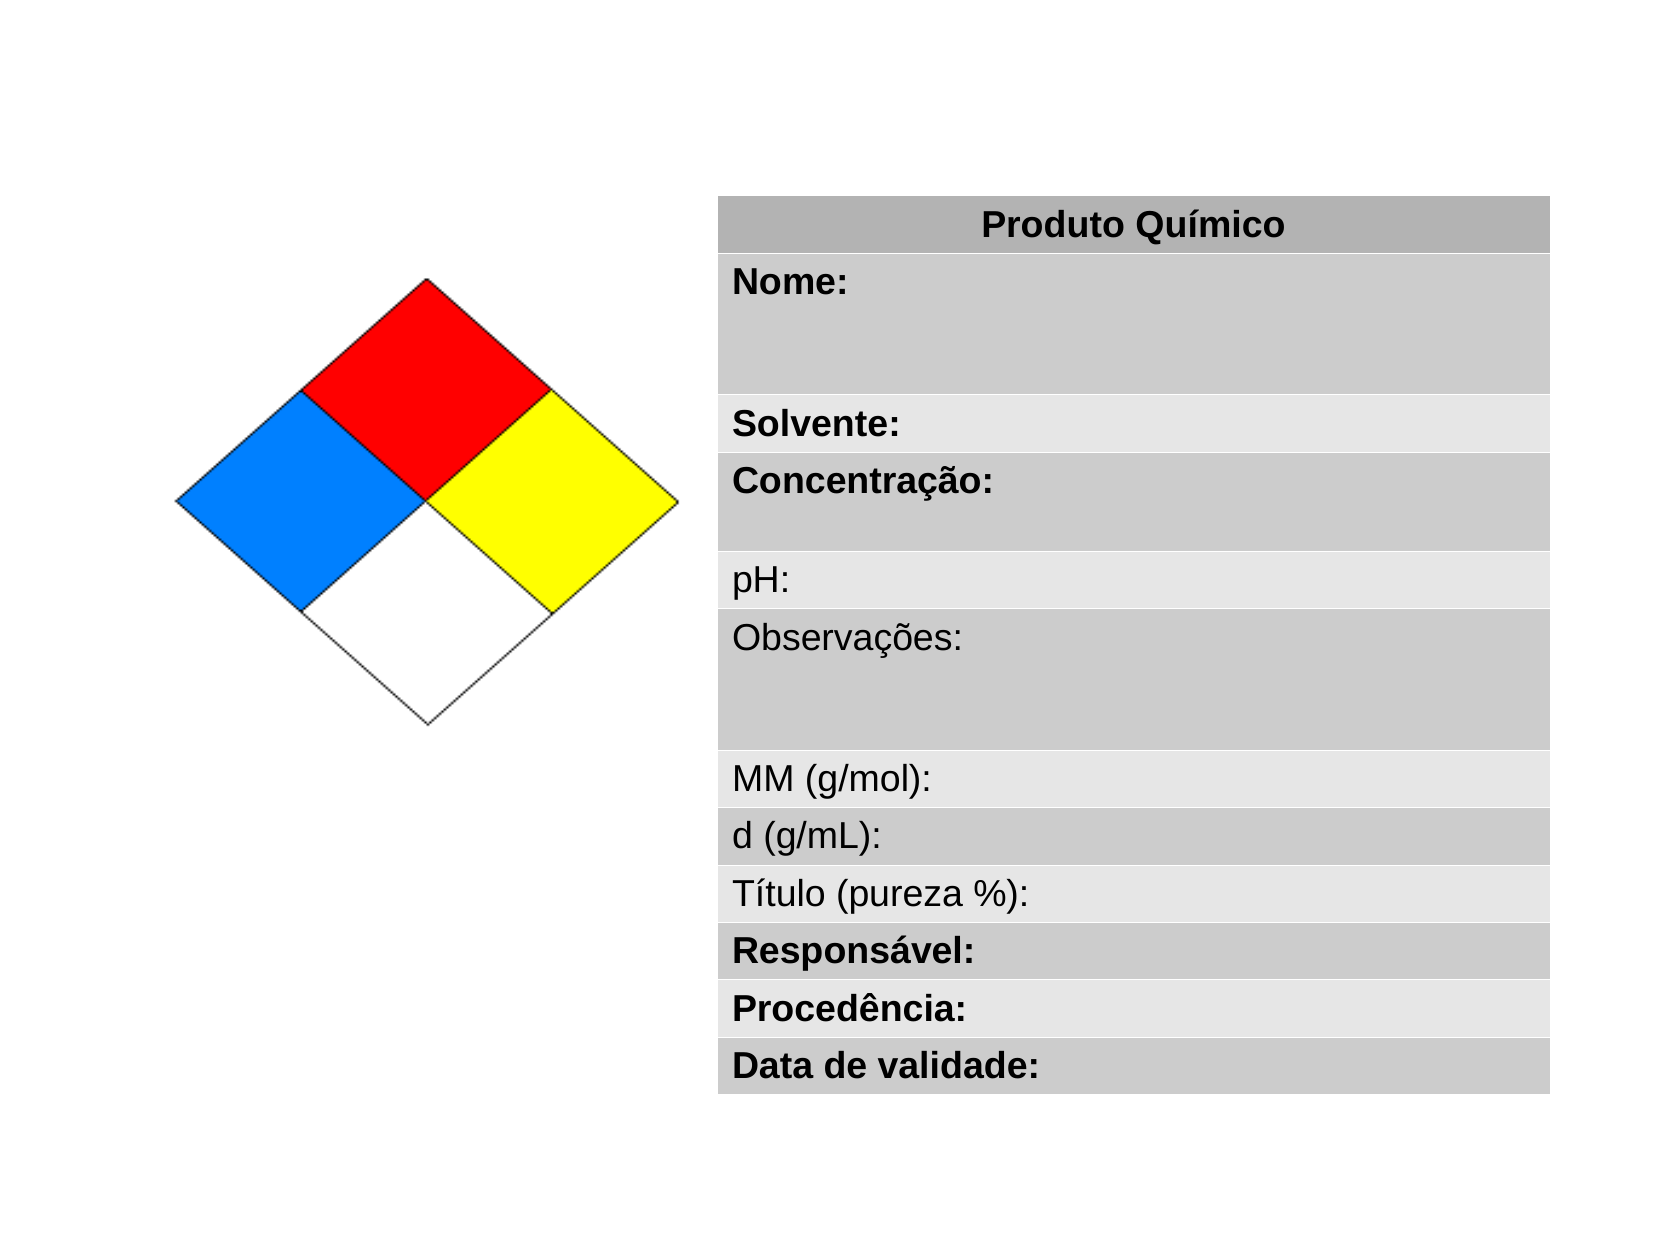

| Produto Químico |
| --- |
| Nome: |
| Solvente: |
| Concentração: |
| pH: |
| Observações: |
| MM (g/mol): |
| d (g/mL): |
| Título (pureza %): |
| Responsável: |
| Procedência: |
| Data de validade: |
#